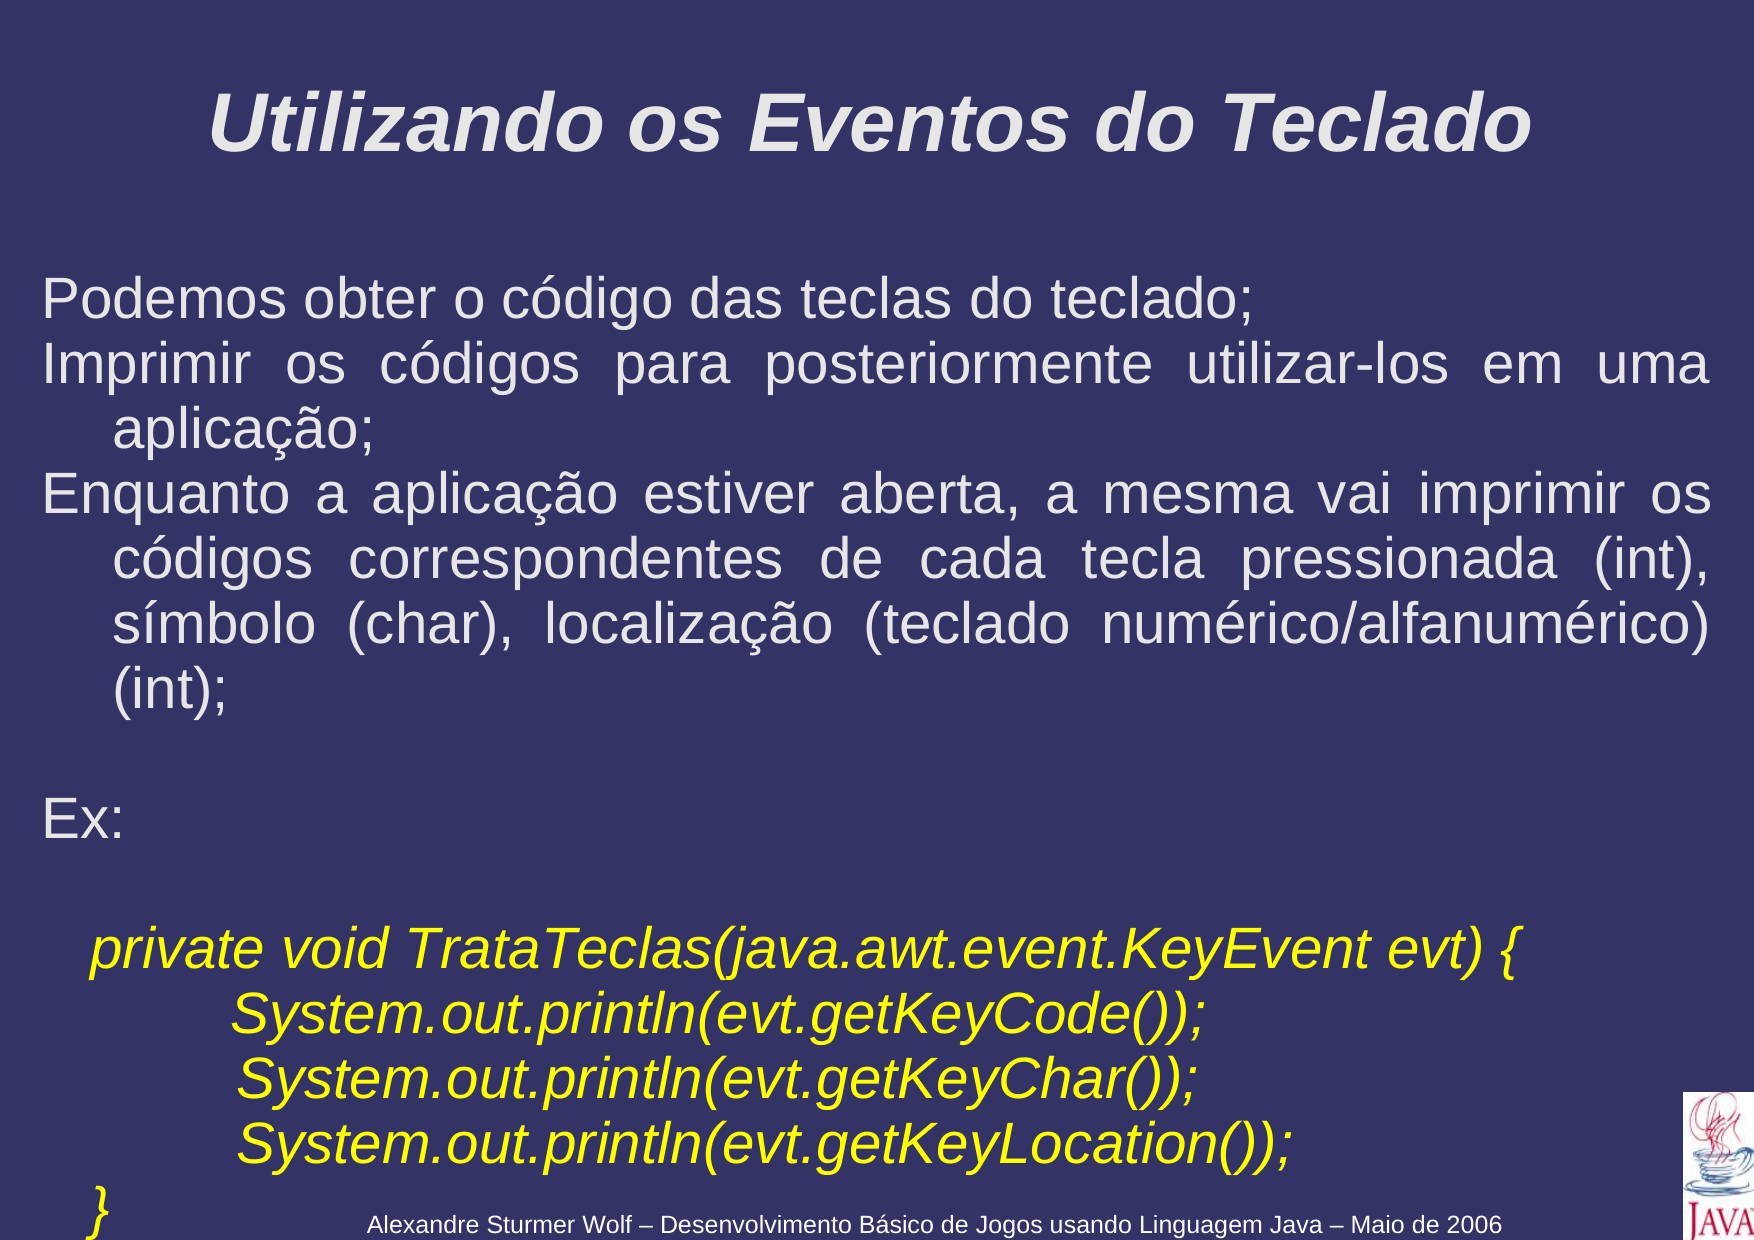

# Utilizando os Eventos do Teclado
Podemos obter o código das teclas do teclado;
Imprimir os códigos para posteriormente utilizar-los em uma aplicação;
Enquanto a aplicação estiver aberta, a mesma vai imprimir os códigos correspondentes de cada tecla pressionada (int), símbolo (char), localização (teclado numérico/alfanumérico) (int);
Ex:
 private void TrataTeclas(java.awt.event.KeyEvent evt) {
 	System.out.println(evt.getKeyCode());
 System.out.println(evt.getKeyChar());
 System.out.println(evt.getKeyLocation());
 }